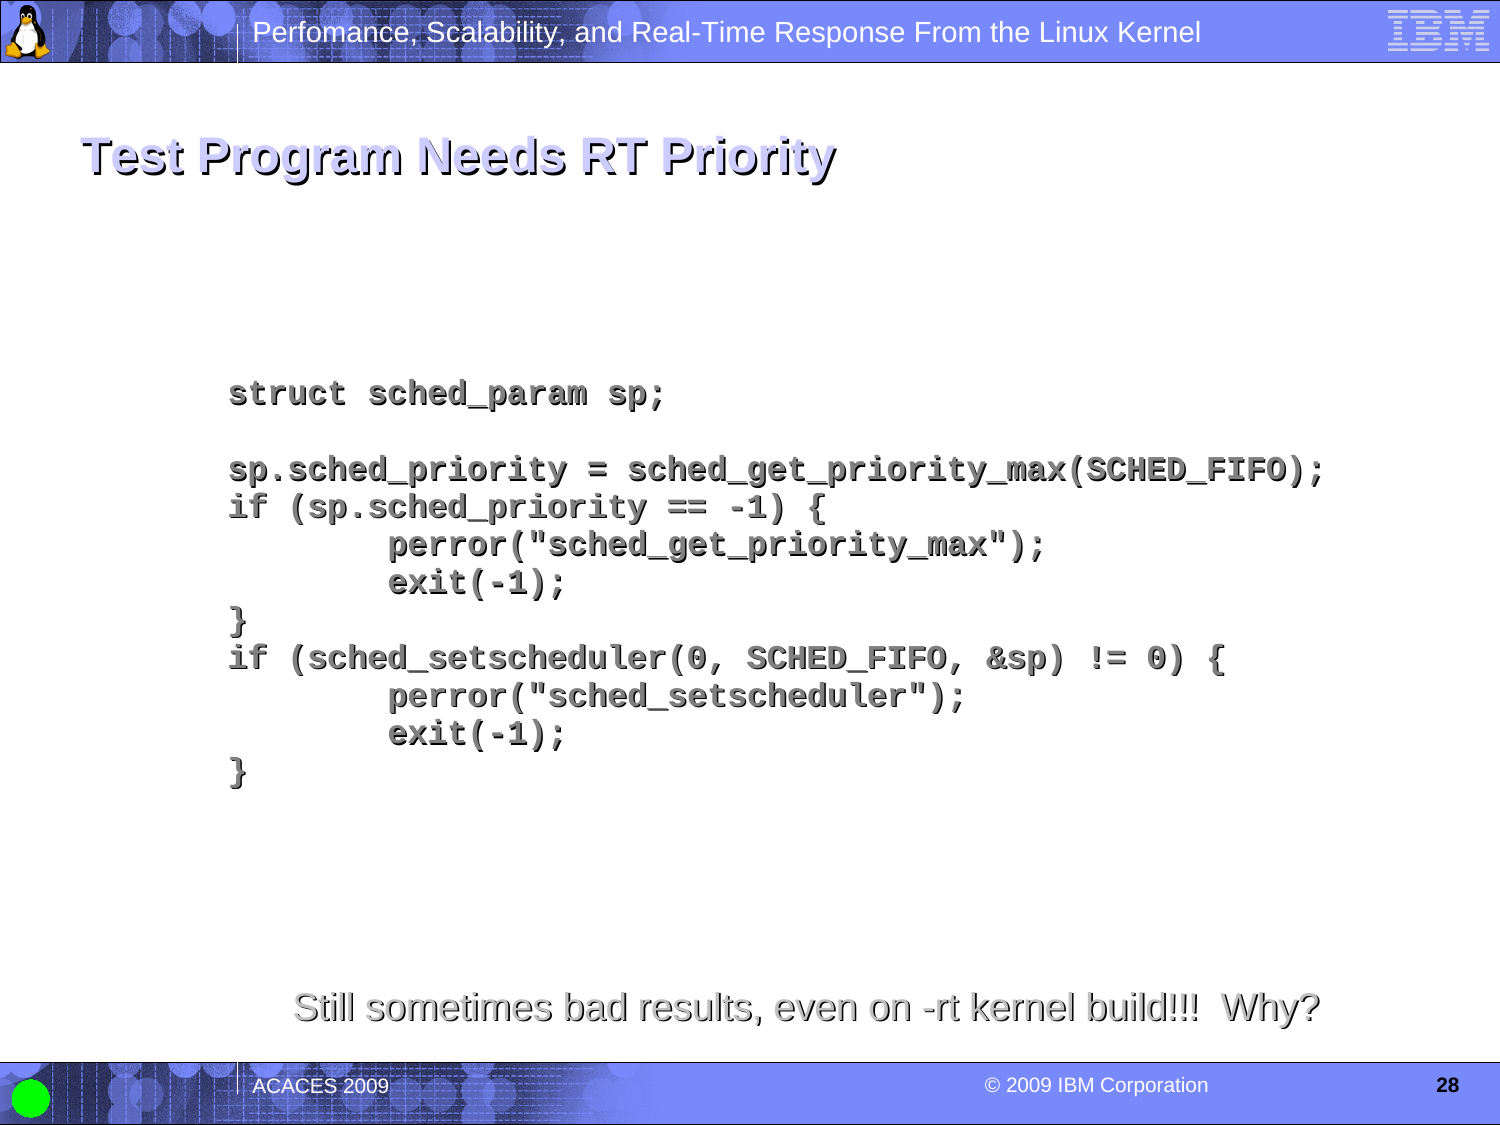

# Test Program Needs RT Priority
struct sched_param sp;
sp.sched_priority = sched_get_priority_max(SCHED_FIFO);
if (sp.sched_priority == -1) {
 perror("sched_get_priority_max");
 exit(-1);
}
if (sched_setscheduler(0, SCHED_FIFO, &sp) != 0) {
 perror("sched_setscheduler");
 exit(-1);
}
Still sometimes bad results, even on -rt kernel build!!! Why?
28